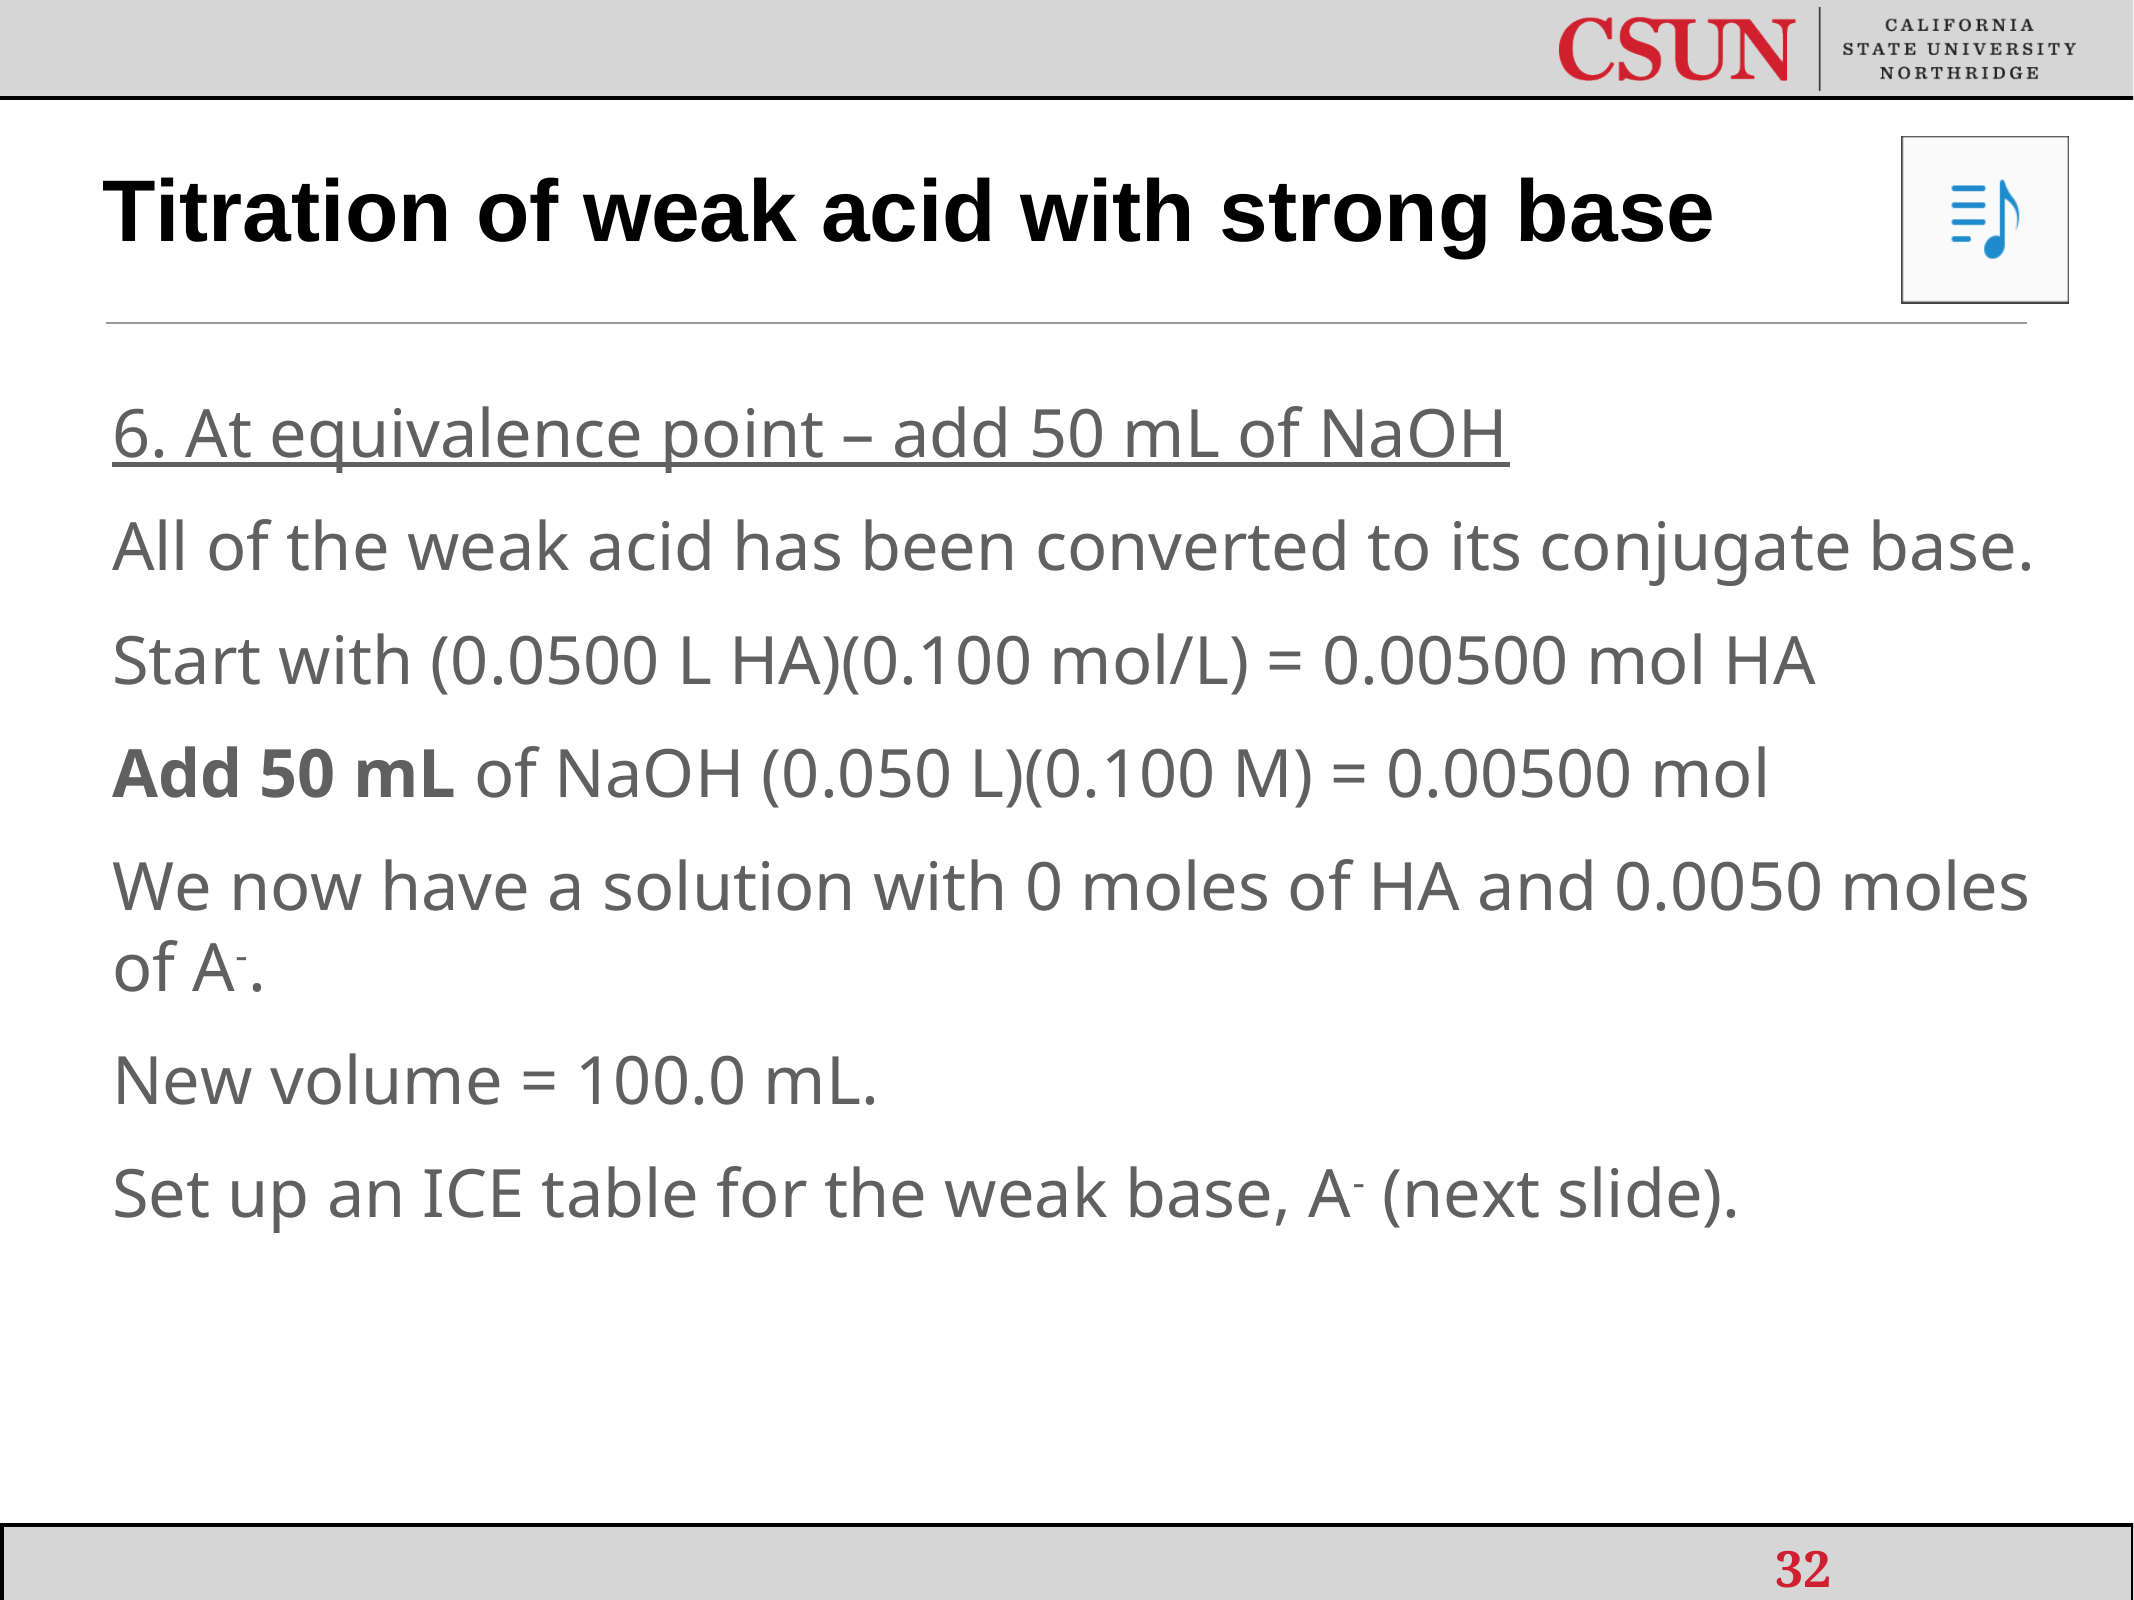

# Titration of weak acid with strong base
6. At equivalence point – add 50 mL of NaOH
All of the weak acid has been converted to its conjugate base.
Start with (0.0500 L HA)(0.100 mol/L) = 0.00500 mol HA
Add 50 mL of NaOH (0.050 L)(0.100 M) = 0.00500 mol
We now have a solution with 0 moles of HA and 0.0050 moles of A-.
New volume = 100.0 mL.
Set up an ICE table for the weak base, A- (next slide).
32